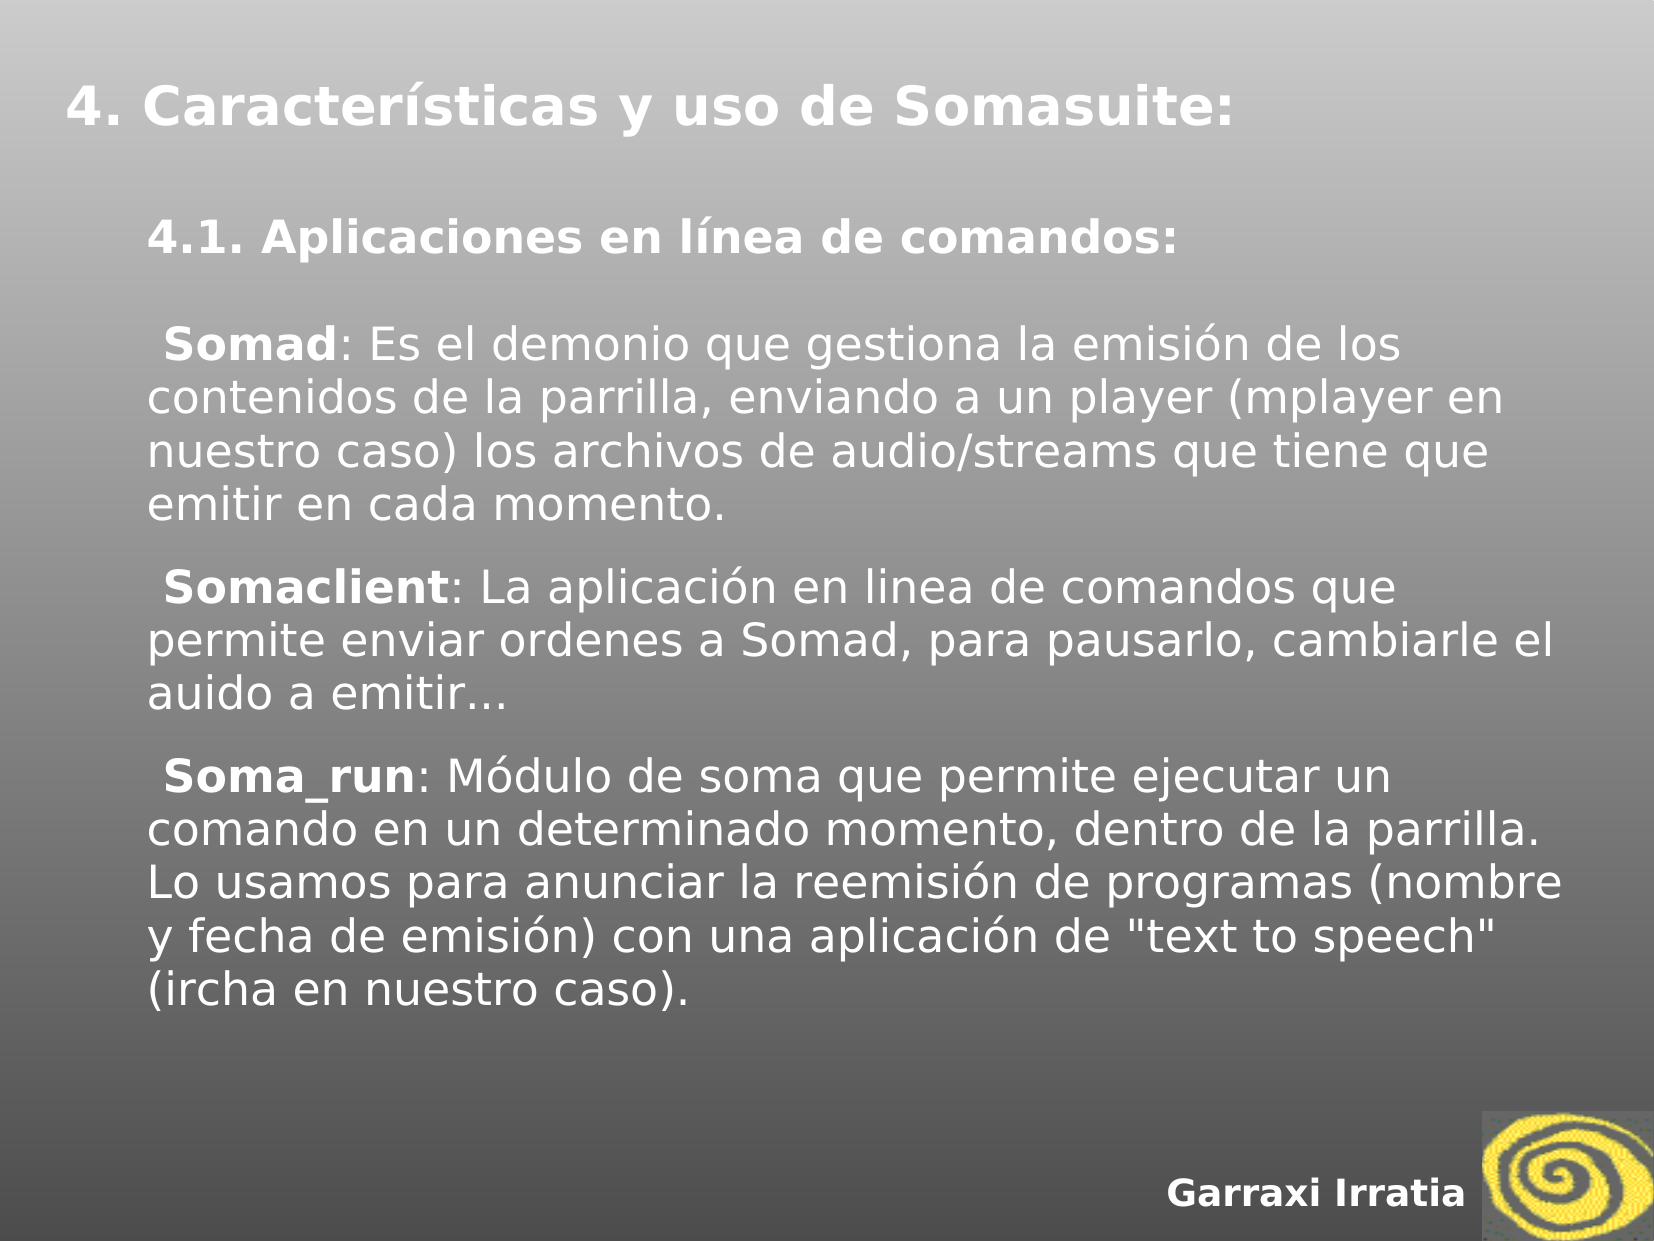

4. Características y uso de Somasuite:
4.1. Aplicaciones en línea de comandos:
 Somad: Es el demonio que gestiona la emisión de los contenidos de la parrilla, enviando a un player (mplayer en nuestro caso) los archivos de audio/streams que tiene que emitir en cada momento.
 Somaclient: La aplicación en linea de comandos que permite enviar ordenes a Somad, para pausarlo, cambiarle el auido a emitir...
 Soma_run: Módulo de soma que permite ejecutar un comando en un determinado momento, dentro de la parrilla. Lo usamos para anunciar la reemisión de programas (nombre y fecha de emisión) con una aplicación de "text to speech" (ircha en nuestro caso).